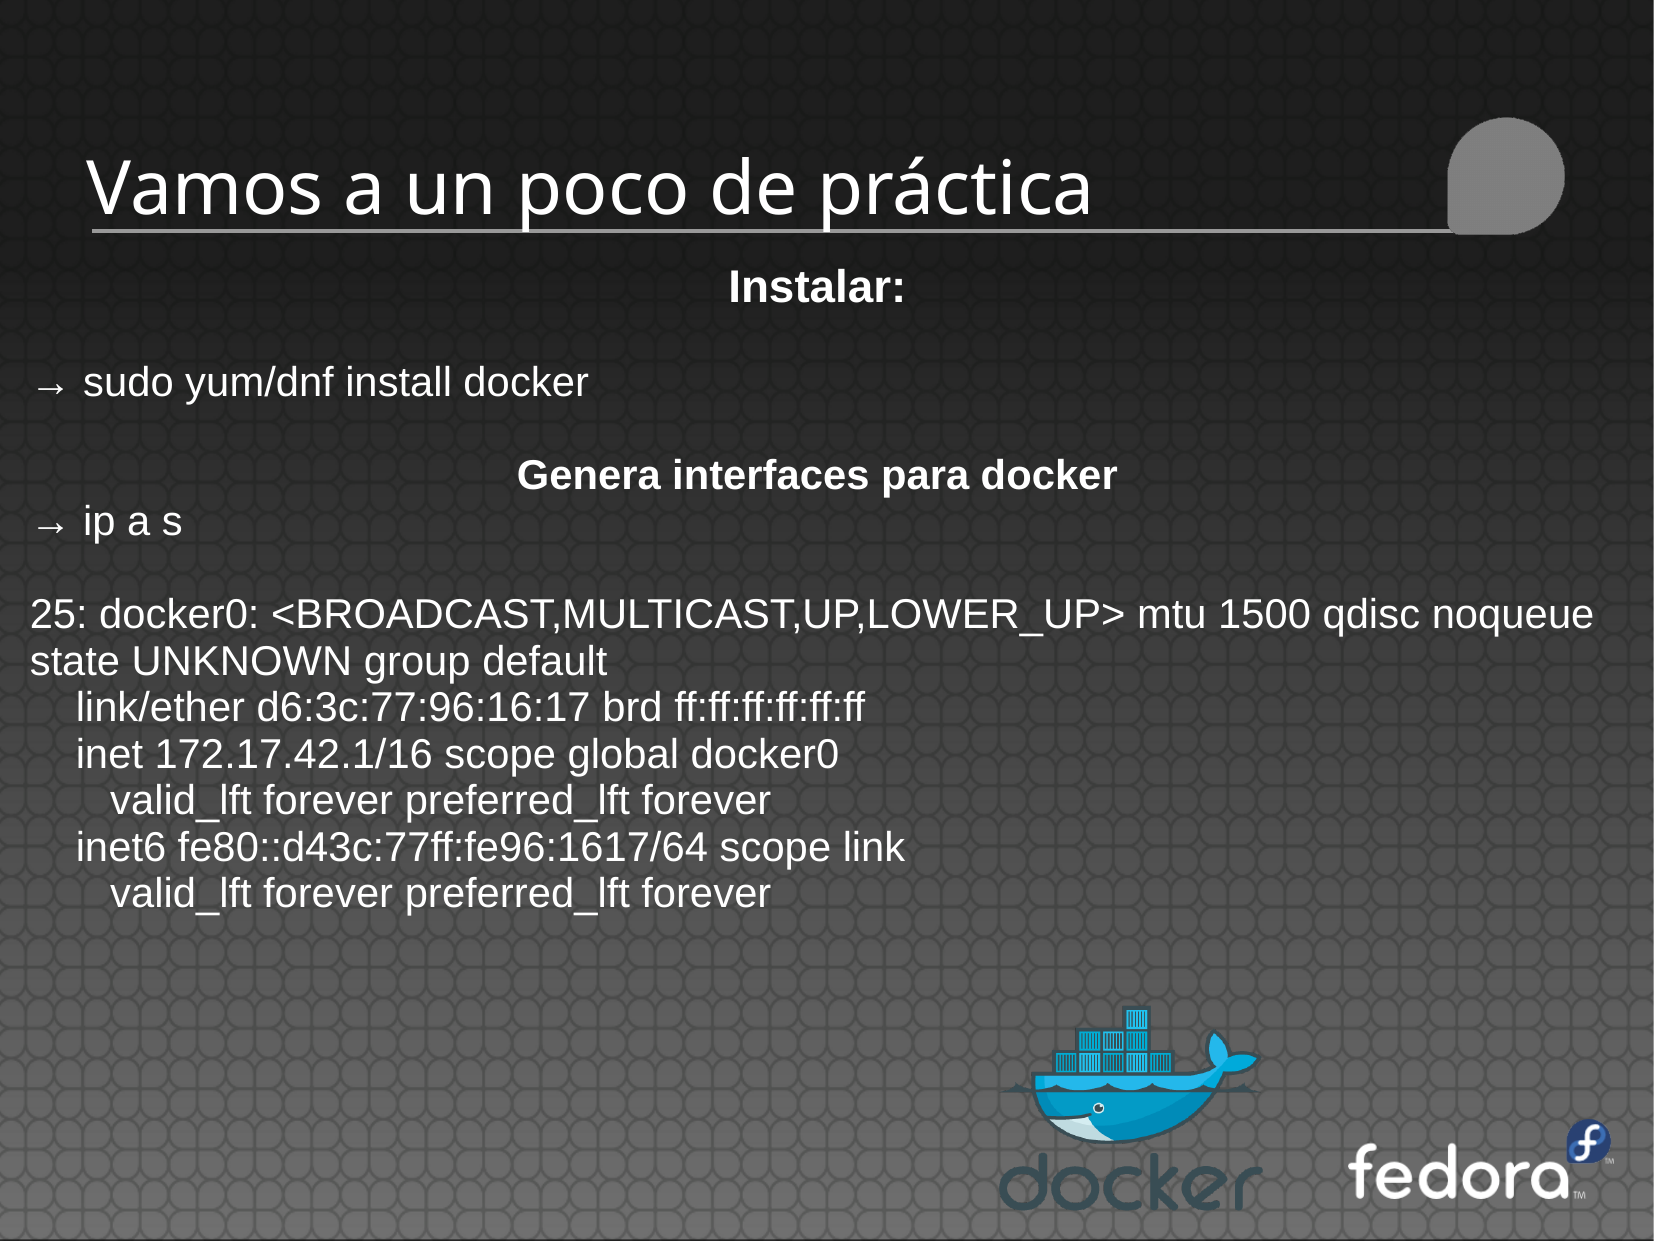

# Vamos a un poco de práctica
Instalar:
→ sudo yum/dnf install docker
Genera interfaces para docker
→ ip a s
25: docker0: <BROADCAST,MULTICAST,UP,LOWER_UP> mtu 1500 qdisc noqueue state UNKNOWN group default
 link/ether d6:3c:77:96:16:17 brd ff:ff:ff:ff:ff:ff
 inet 172.17.42.1/16 scope global docker0
 valid_lft forever preferred_lft forever
 inet6 fe80::d43c:77ff:fe96:1617/64 scope link
 valid_lft forever preferred_lft forever